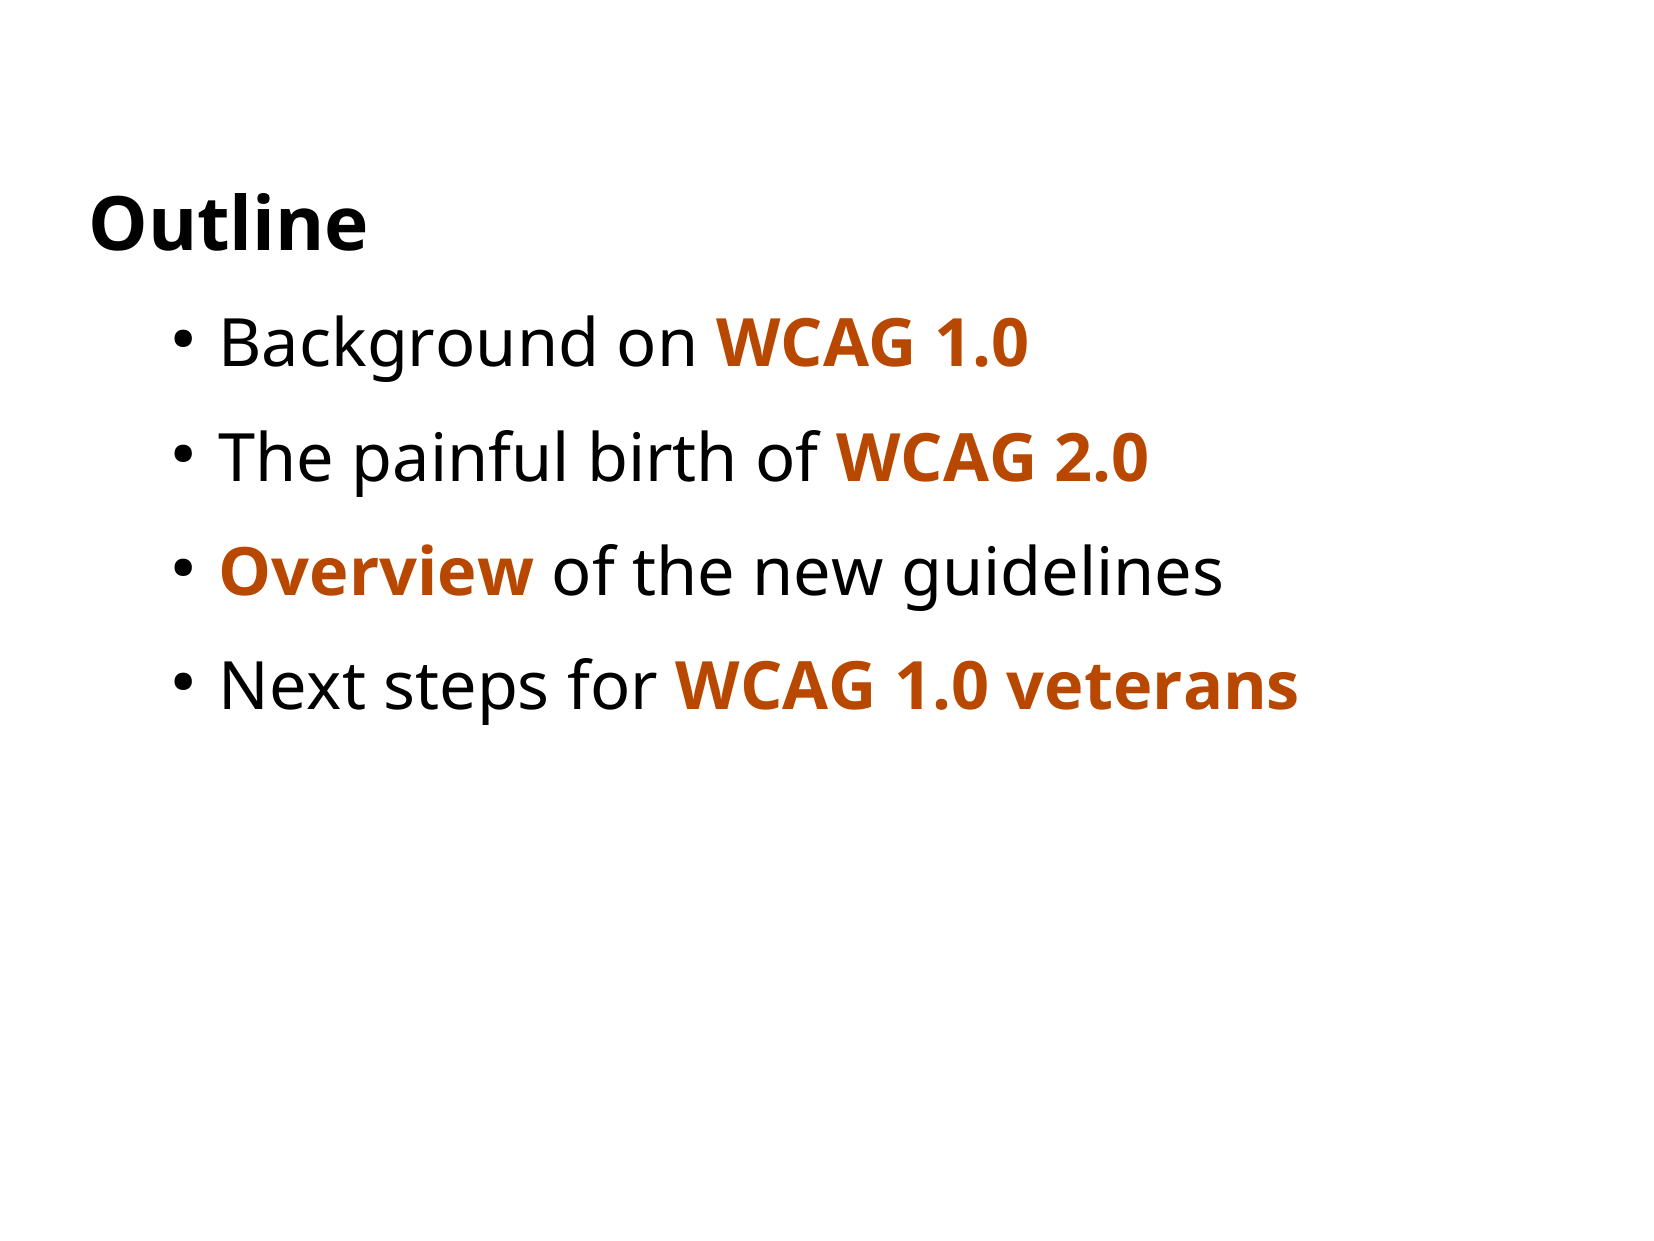

# Outline
Background on WCAG 1.0
The painful birth of WCAG 2.0
Overview of the new guidelines
Next steps for WCAG 1.0 veterans